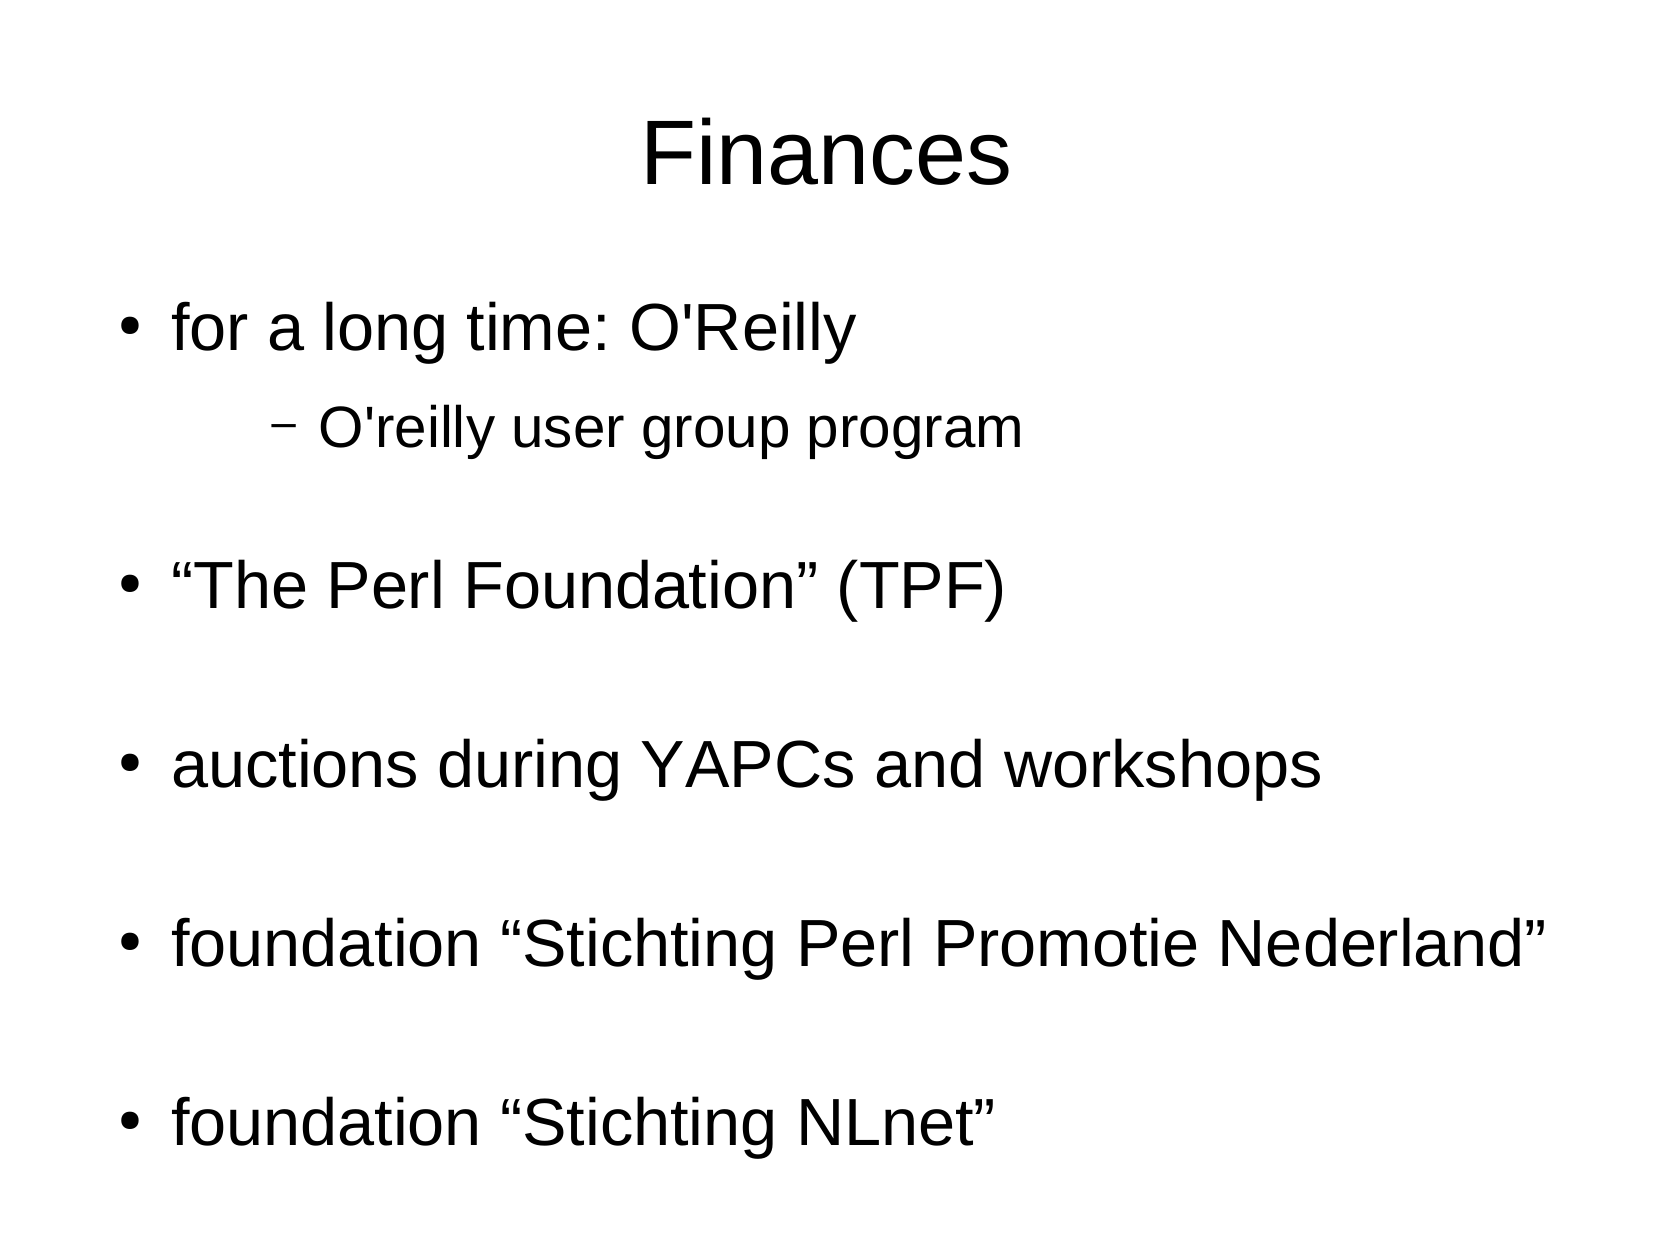

# Finances
for a long time: O'Reilly
O'reilly user group program
“The Perl Foundation” (TPF)
auctions during YAPCs and workshops
foundation “Stichting Perl Promotie Nederland”
foundation “Stichting NLnet”